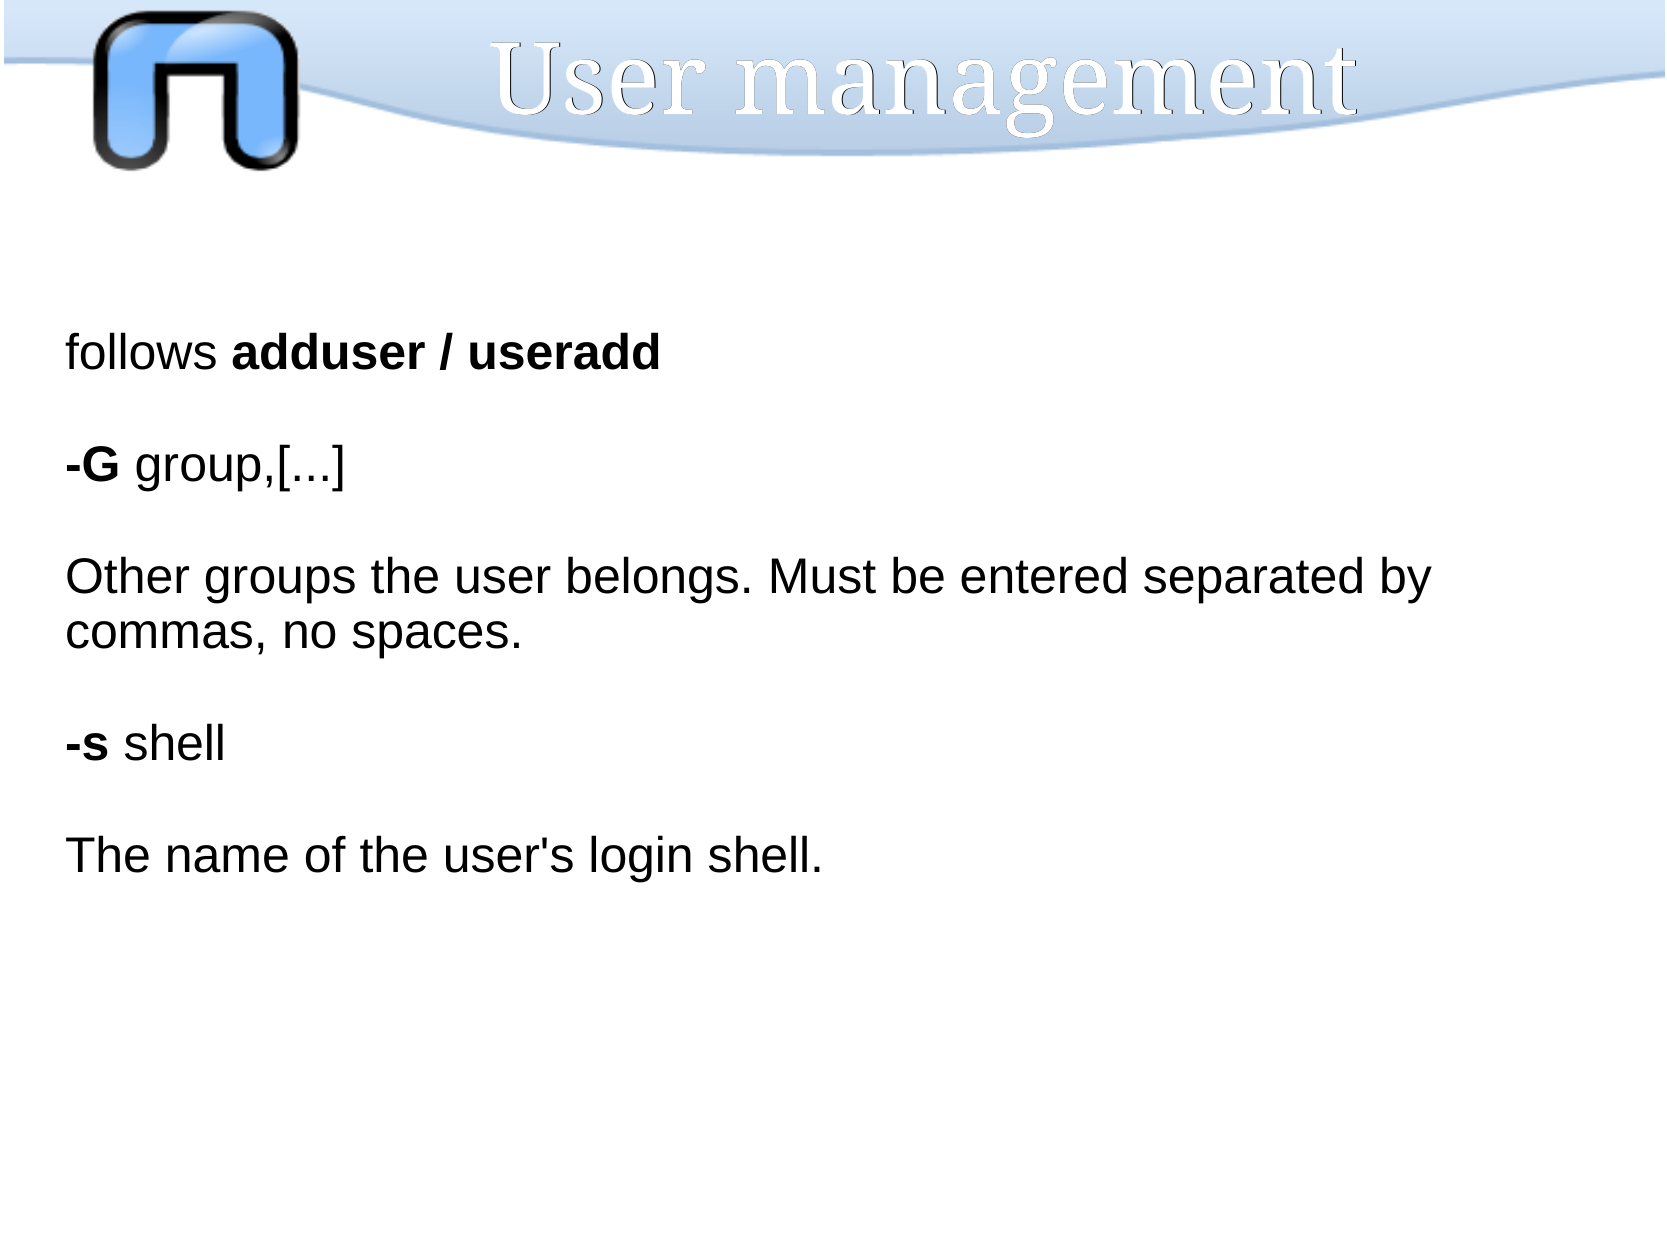

User management
# follows adduser / useradd
-G group,[...]
Other groups the user belongs. Must be entered separated by commas, no spaces.
-s shell
The name of the user's login shell.